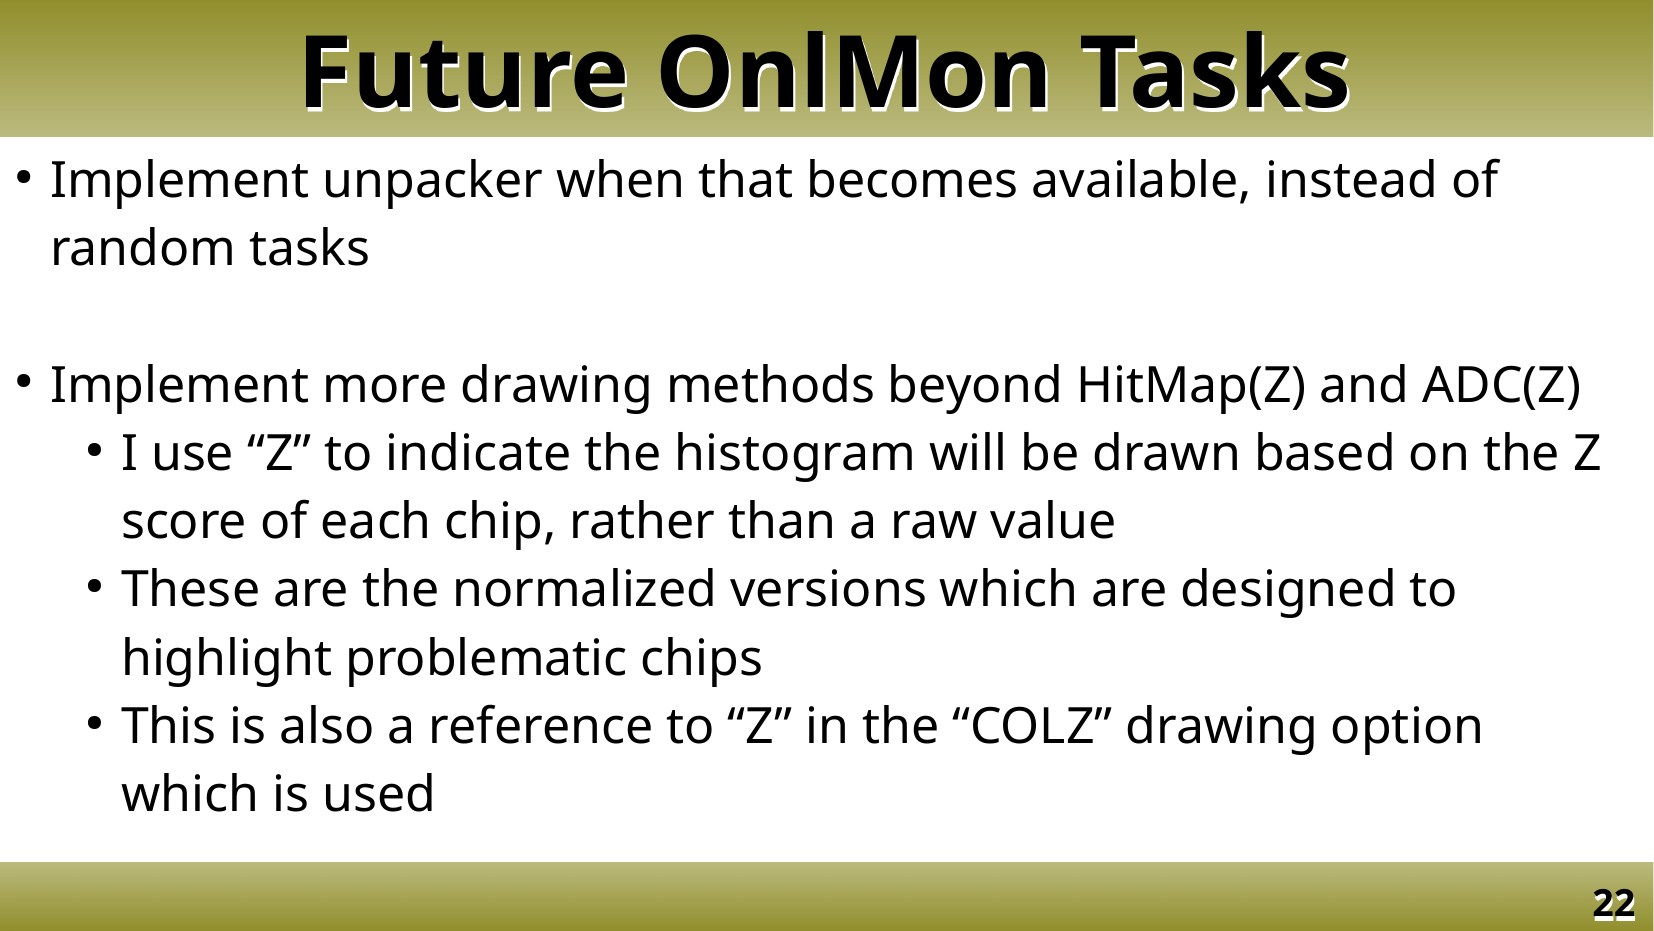

Future OnlMon Tasks
Implement unpacker when that becomes available, instead of random tasks
Implement more drawing methods beyond HitMap(Z) and ADC(Z)
I use “Z” to indicate the histogram will be drawn based on the Z score of each chip, rather than a raw value
These are the normalized versions which are designed to highlight problematic chips
This is also a reference to “Z” in the “COLZ” drawing option which is used
22